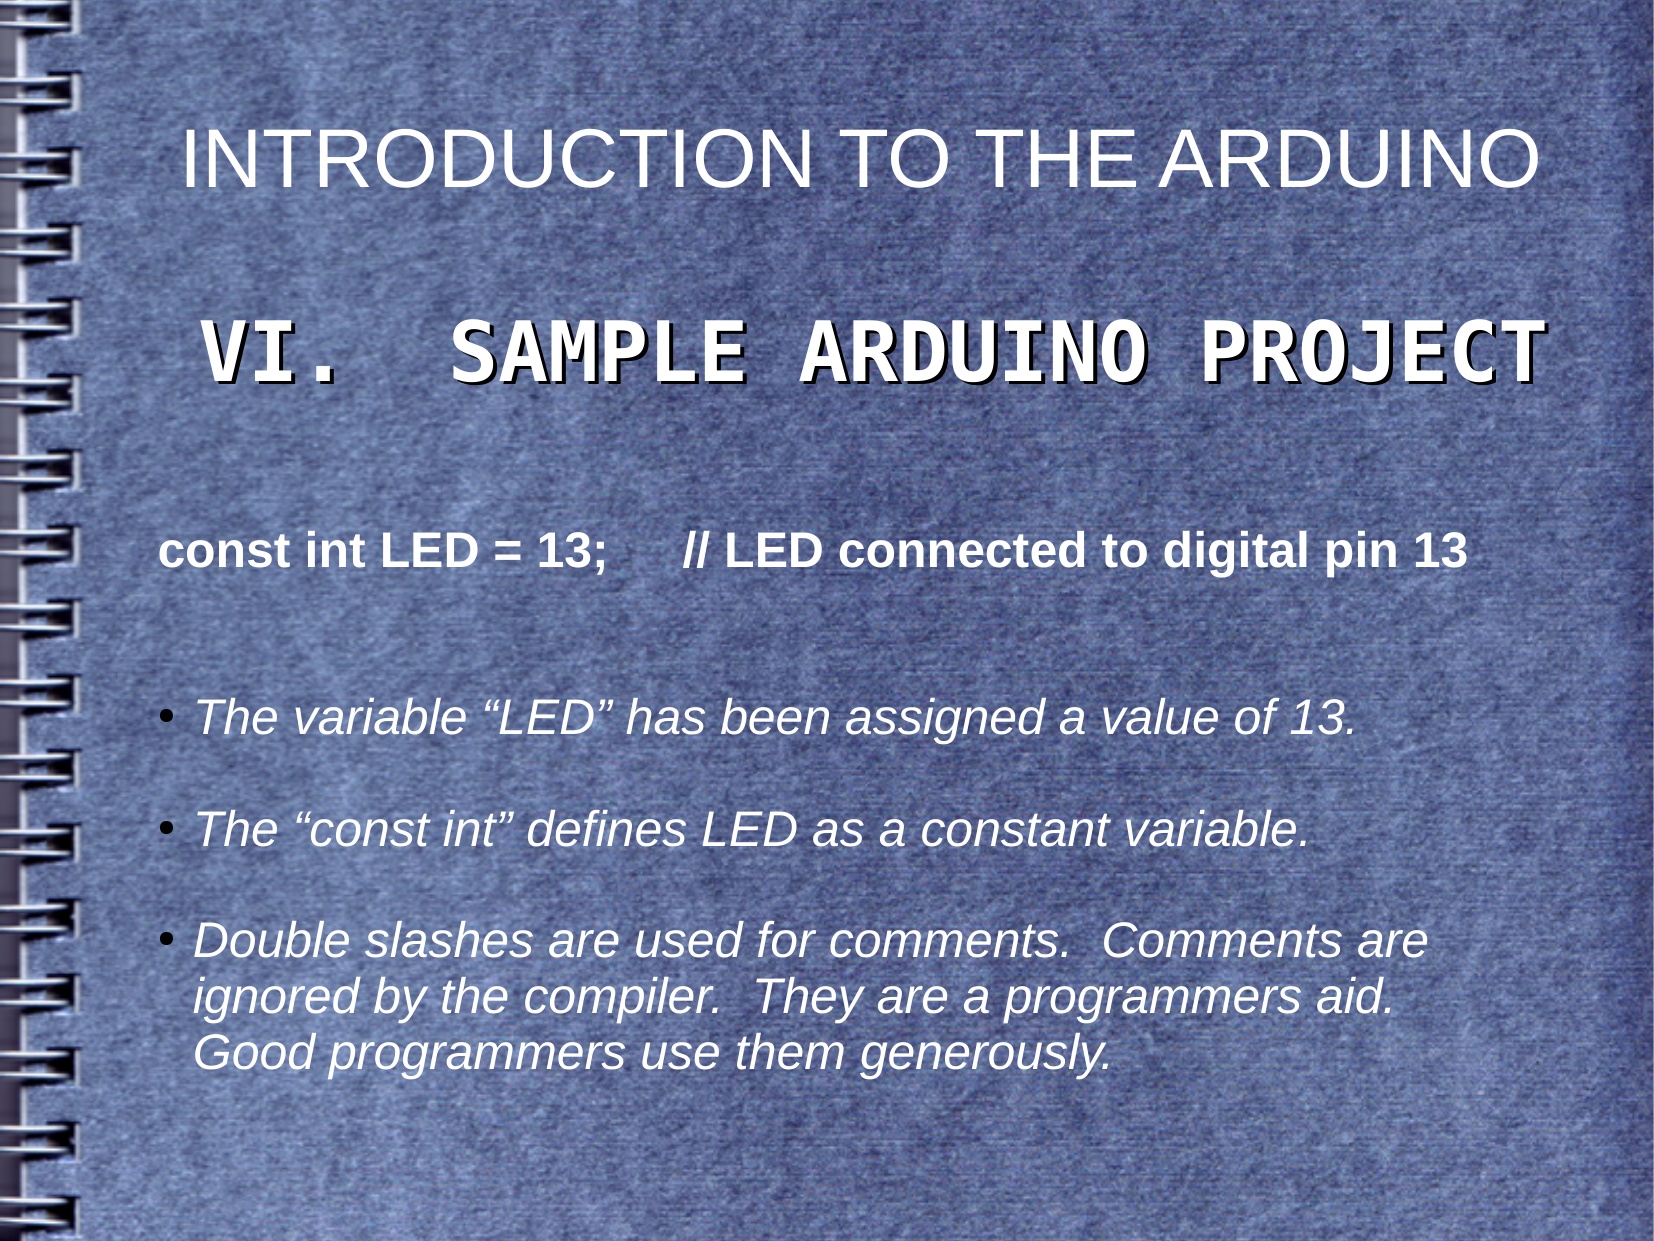

INTRODUCTION TO THE ARDUINO
VI. SAMPLE ARDUINO PROJECT
const int LED = 13; 	// LED connected to digital pin 13
The variable “LED” has been assigned a value of 13.
The “const int” defines LED as a constant variable.
Double slashes are used for comments. Comments are
ignored by the compiler. They are a programmers aid. Good programmers use them generously.